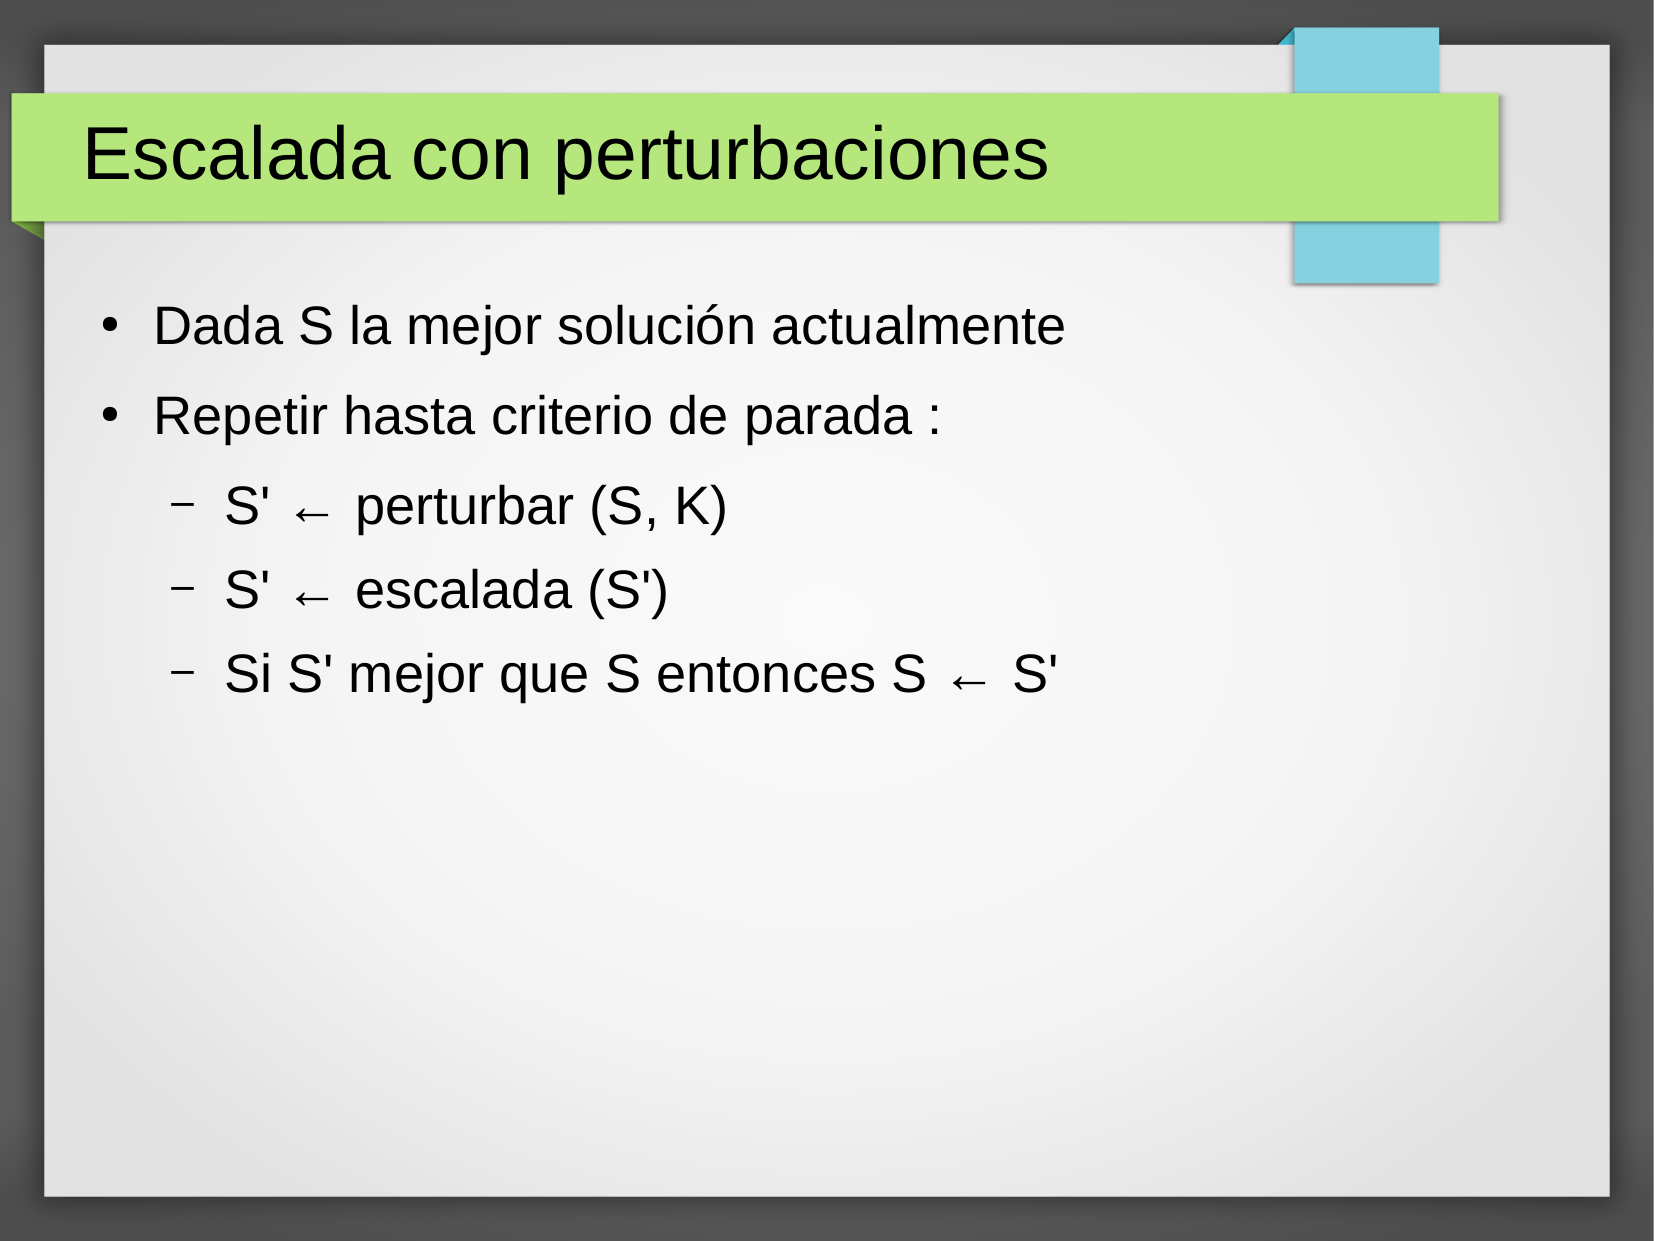

# Escalada con perturbaciones
Dada S la mejor solución actualmente
Repetir hasta criterio de parada :
S' ← perturbar (S, K)
S' ← escalada (S')
Si S' mejor que S entonces S ← S'